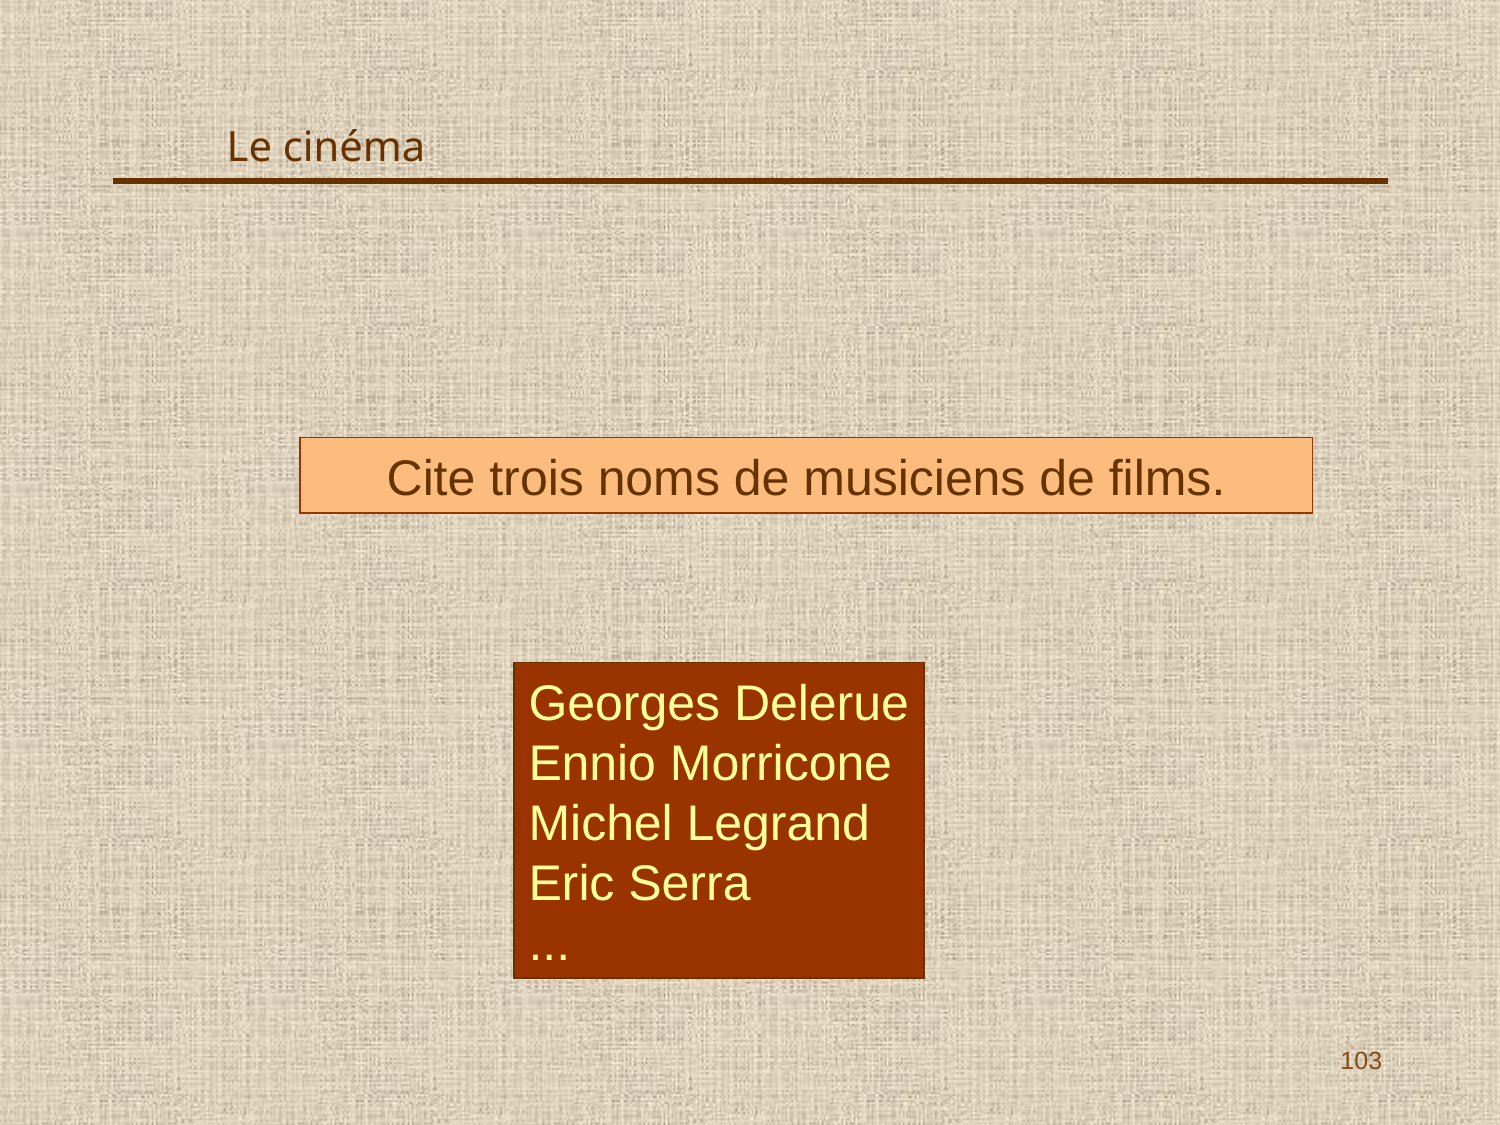

Le cinéma
Cite trois noms de musiciens de films.
Georges Delerue
Ennio Morricone
Michel Legrand
Eric Serra
...
103